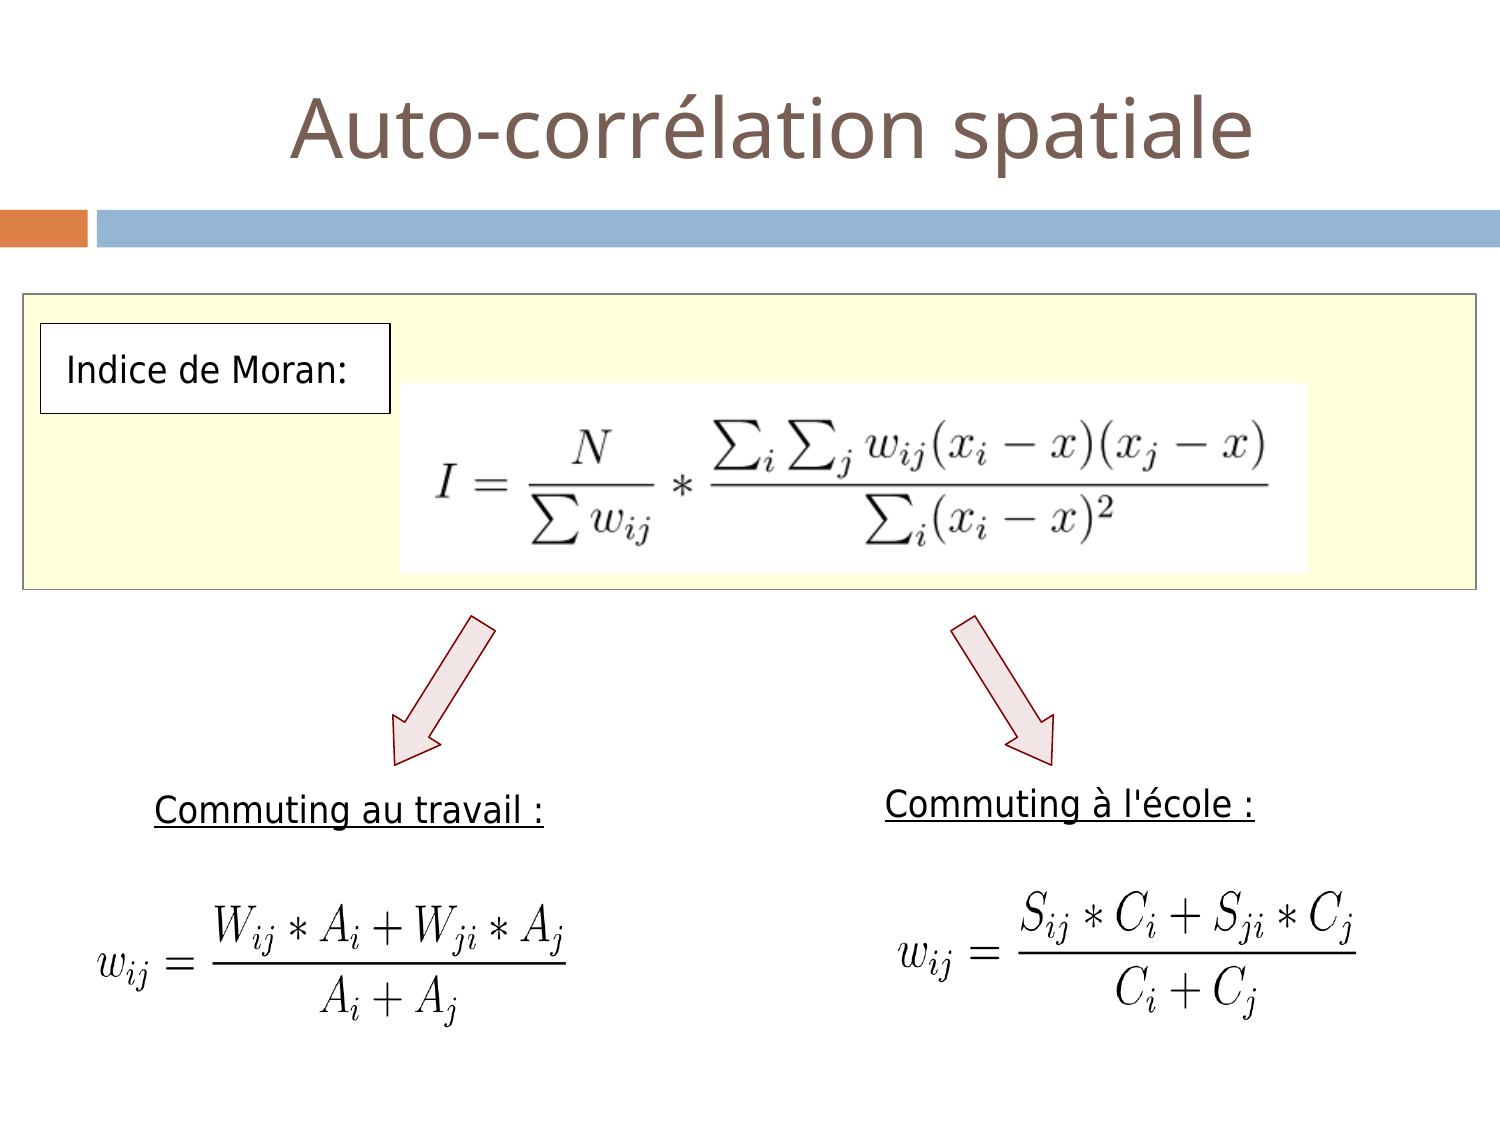

Auto-corrélation spatiale
 Indice de Moran:
Commuting à l'école :
Commuting au travail :